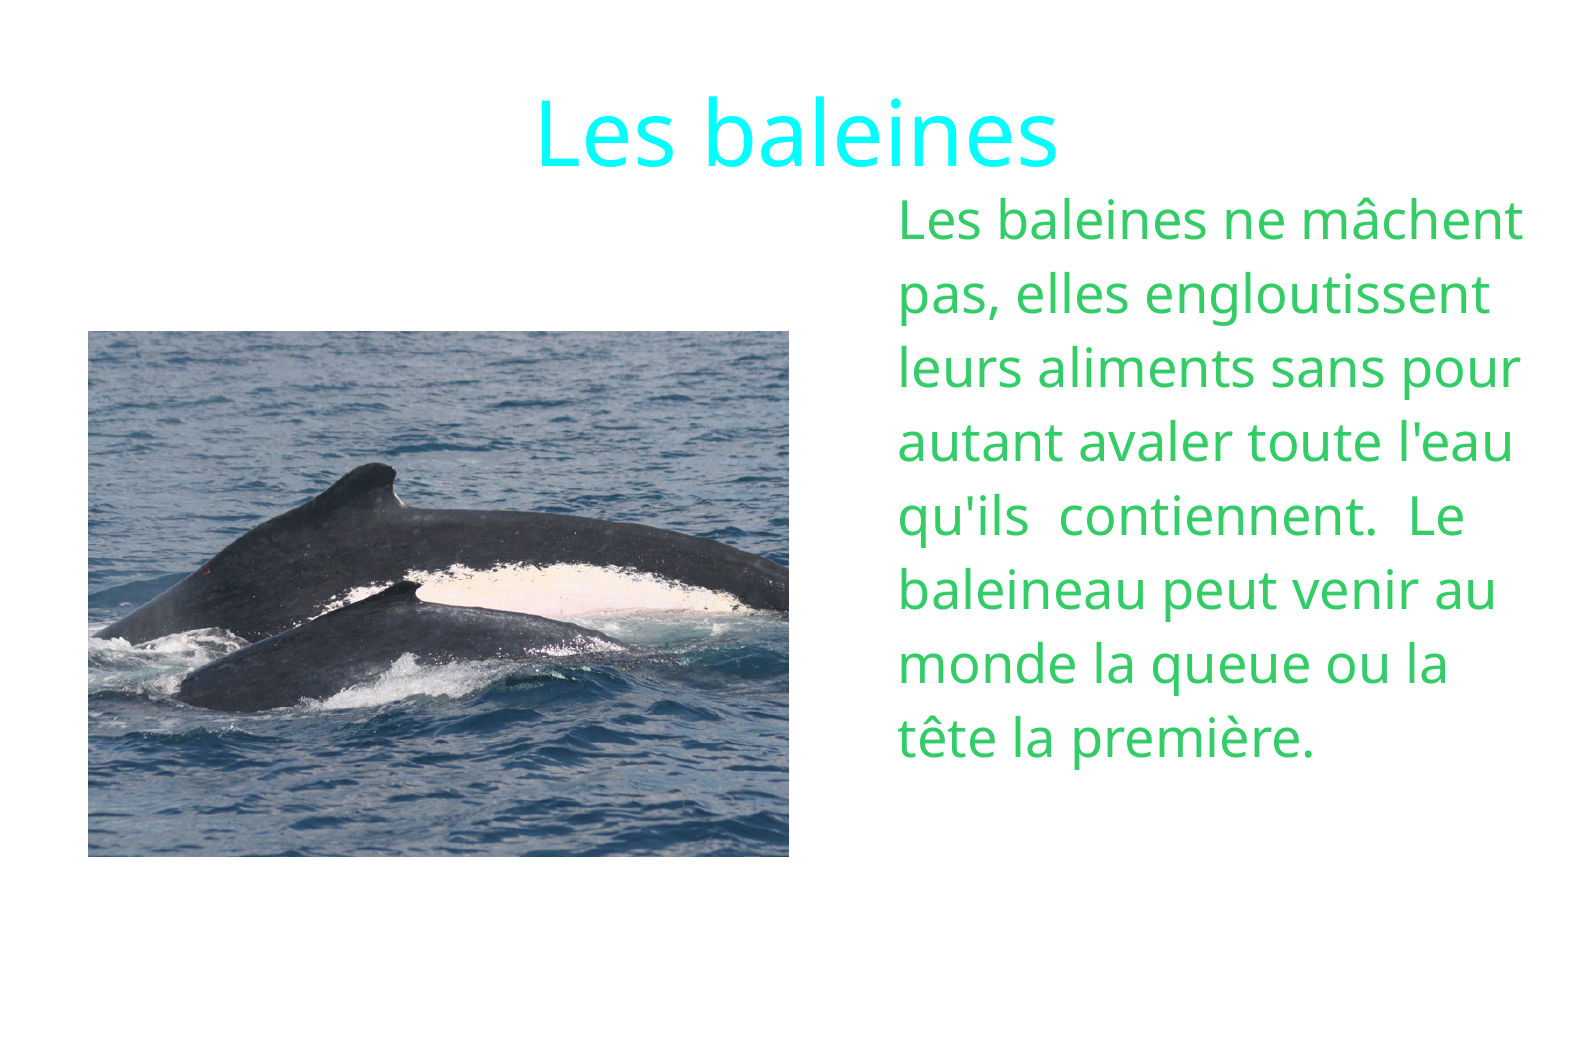

# Les baleines
Les baleines ne mâchent pas, elles engloutissent leurs aliments sans pour autant avaler toute l'eau qu'ils contiennent. Le baleineau peut venir au monde la queue ou la tête la première.